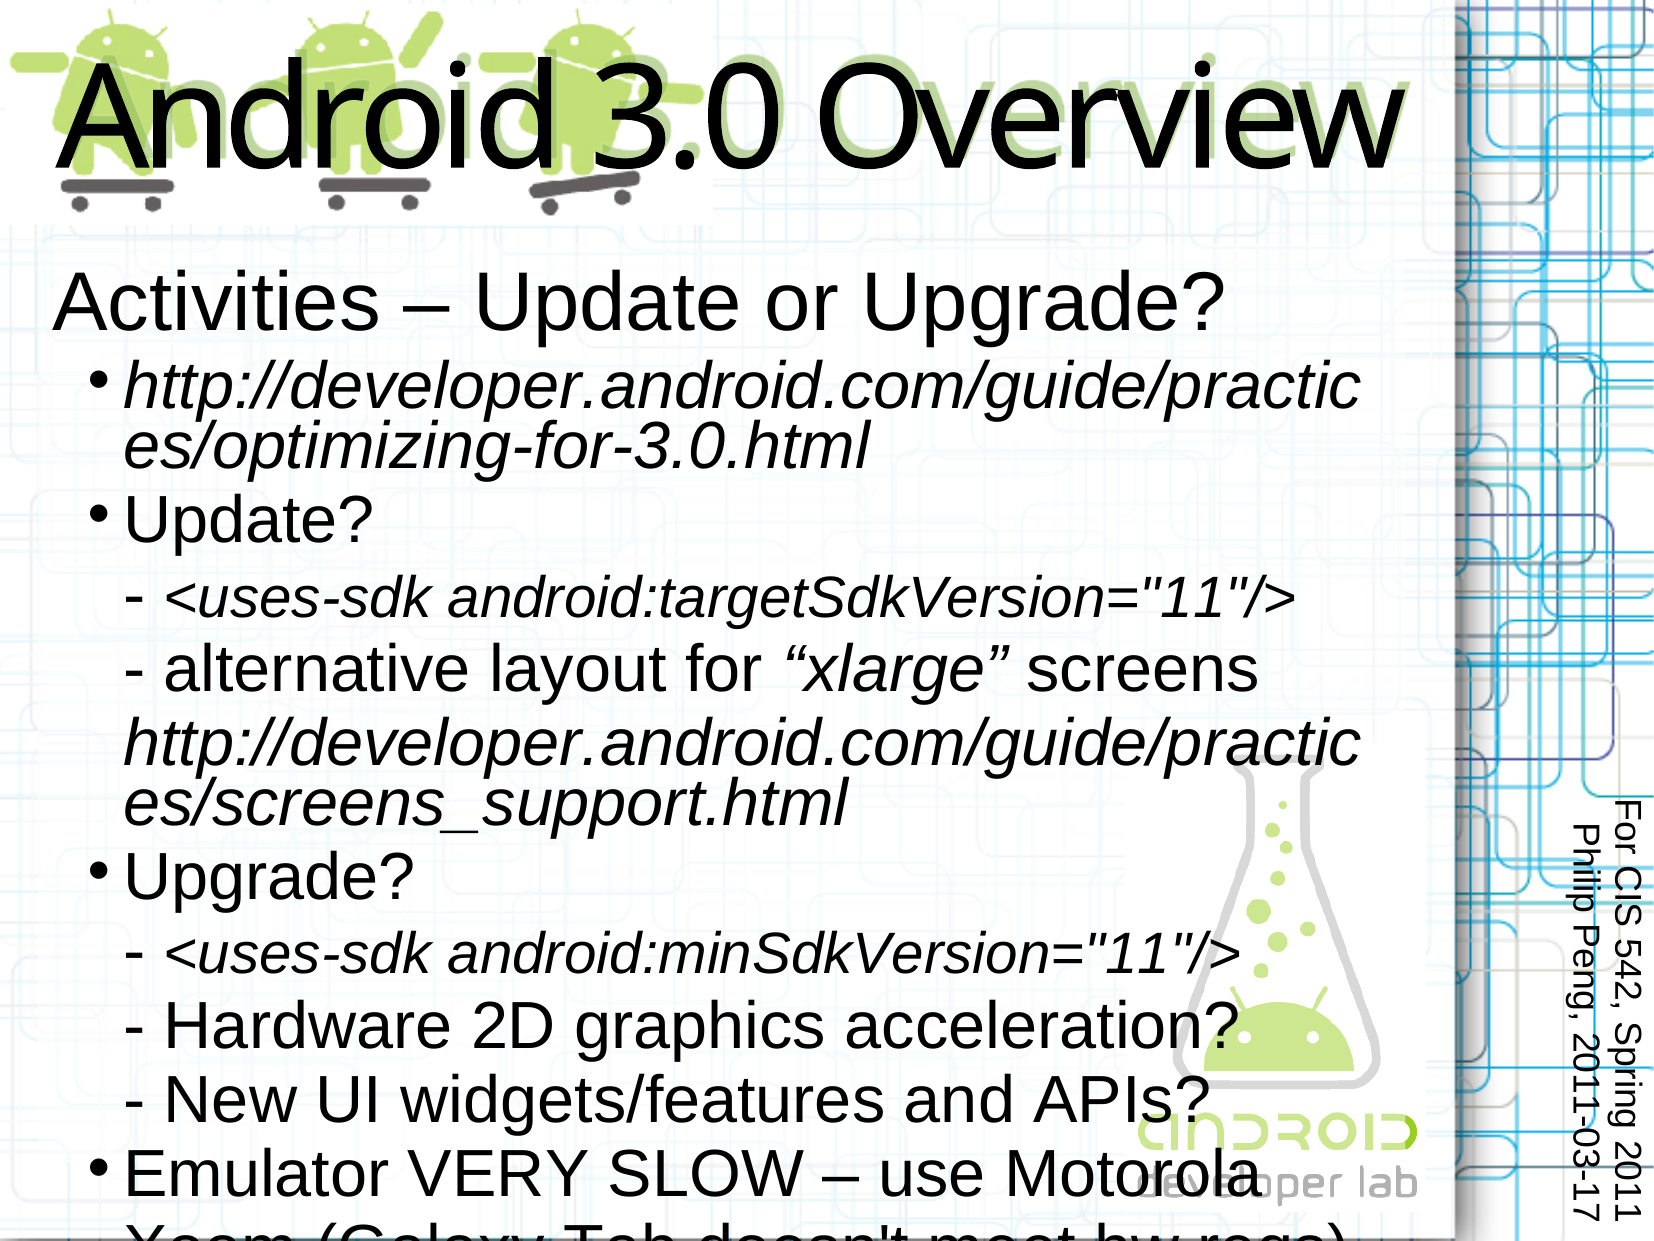

Android 3.0 Overview
Activities – Update or Upgrade?
http://developer.android.com/guide/practices/optimizing-for-3.0.html
Update?
- <uses-sdk android:targetSdkVersion="11"/>
- alternative layout for “xlarge” screens
http://developer.android.com/guide/practices/screens_support.html
Upgrade?
- <uses-sdk android:minSdkVersion="11"/>
- Hardware 2D graphics acceleration?
- New UI widgets/features and APIs?
Emulator VERY SLOW – use Motorola Xoom (Galaxy Tab doesn't meet hw reqs)
For CIS 542, Spring 2011
Philip Peng, 2011-03-17